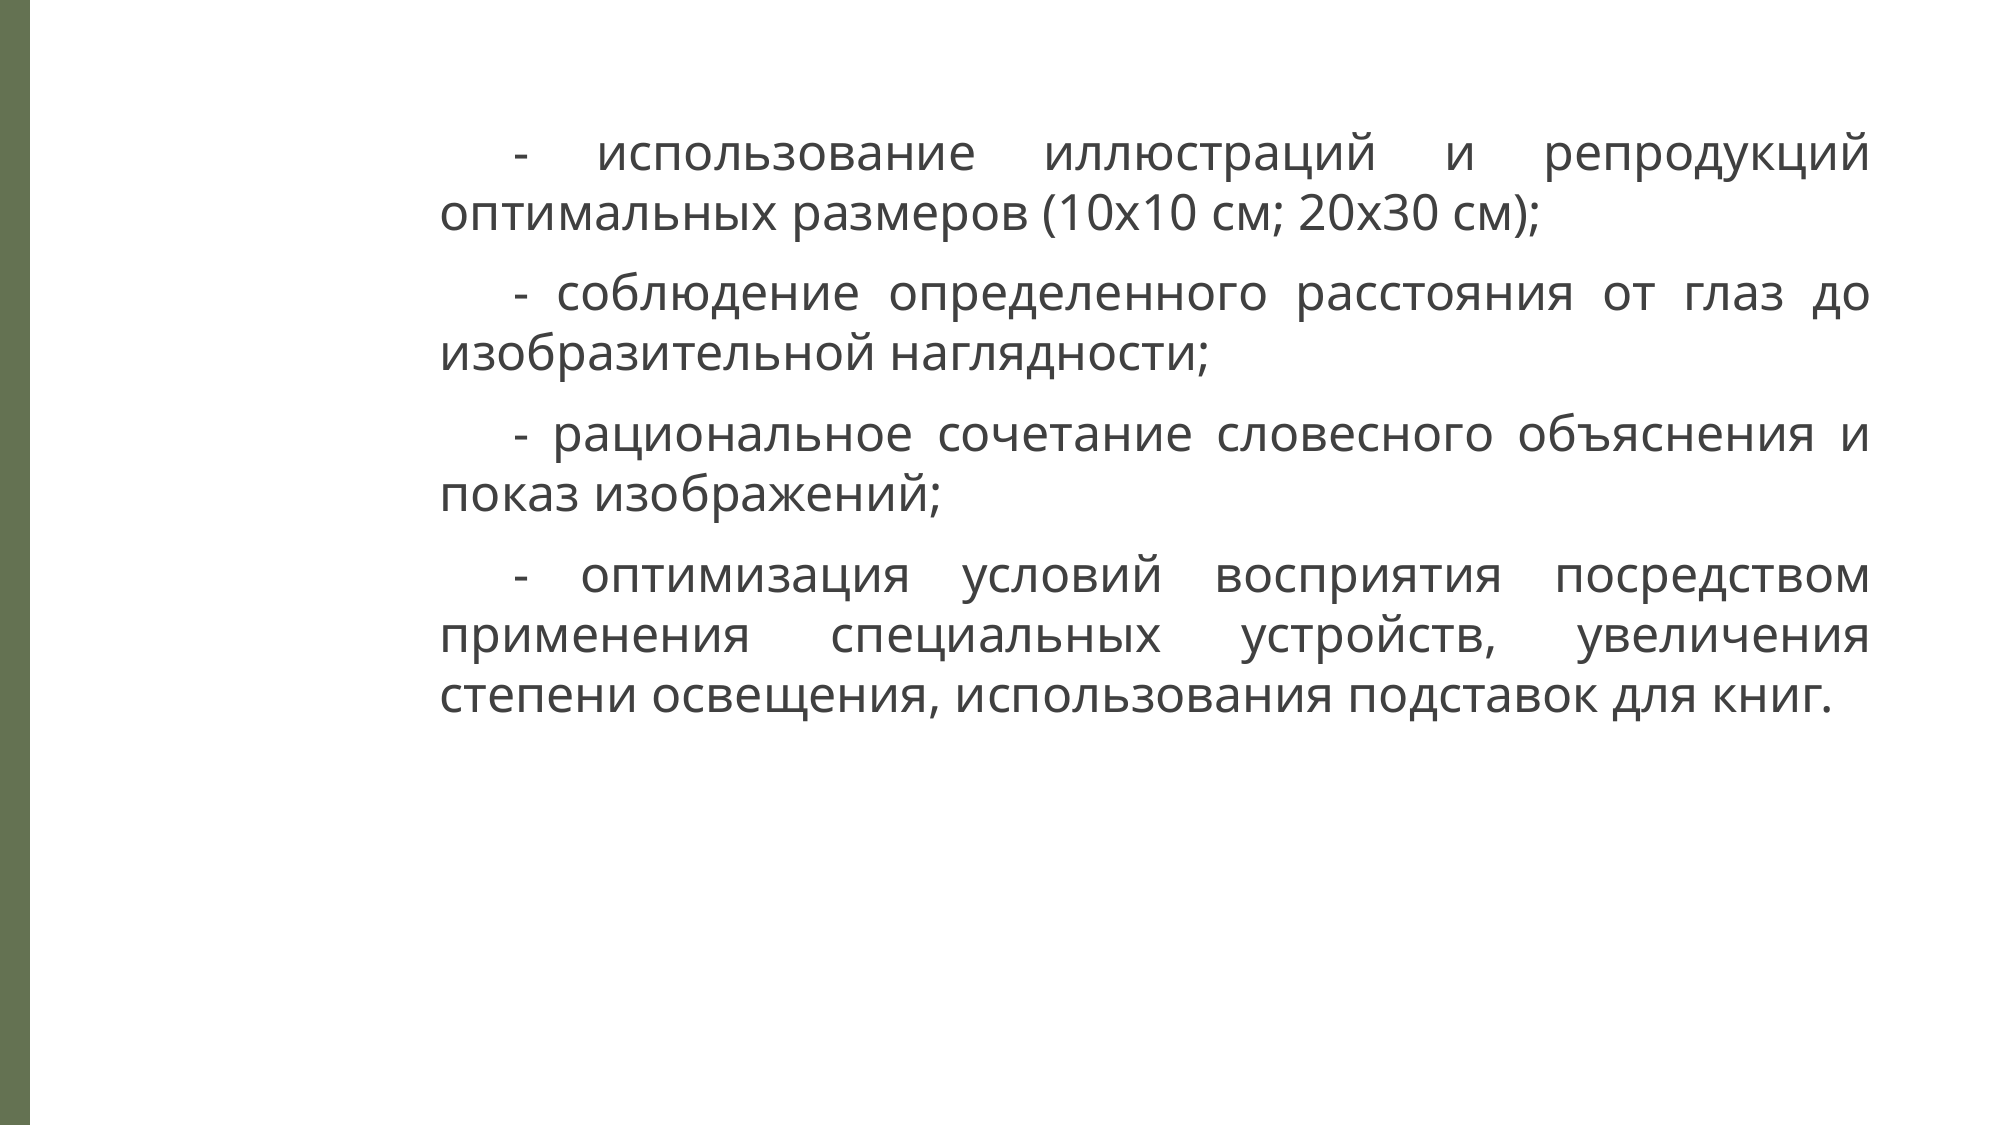

# - использование иллюстраций и репродукций оптимальных размеров (10х10 см; 20х30 см);
	- соблюдение определенного расстояния от глаз до изобразительной наглядности;
	- рациональное сочетание словесного объяснения и показ изображений;
	- оптимизация условий восприятия посредством применения специальных устройств, увеличения степени освещения, использования подставок для книг.